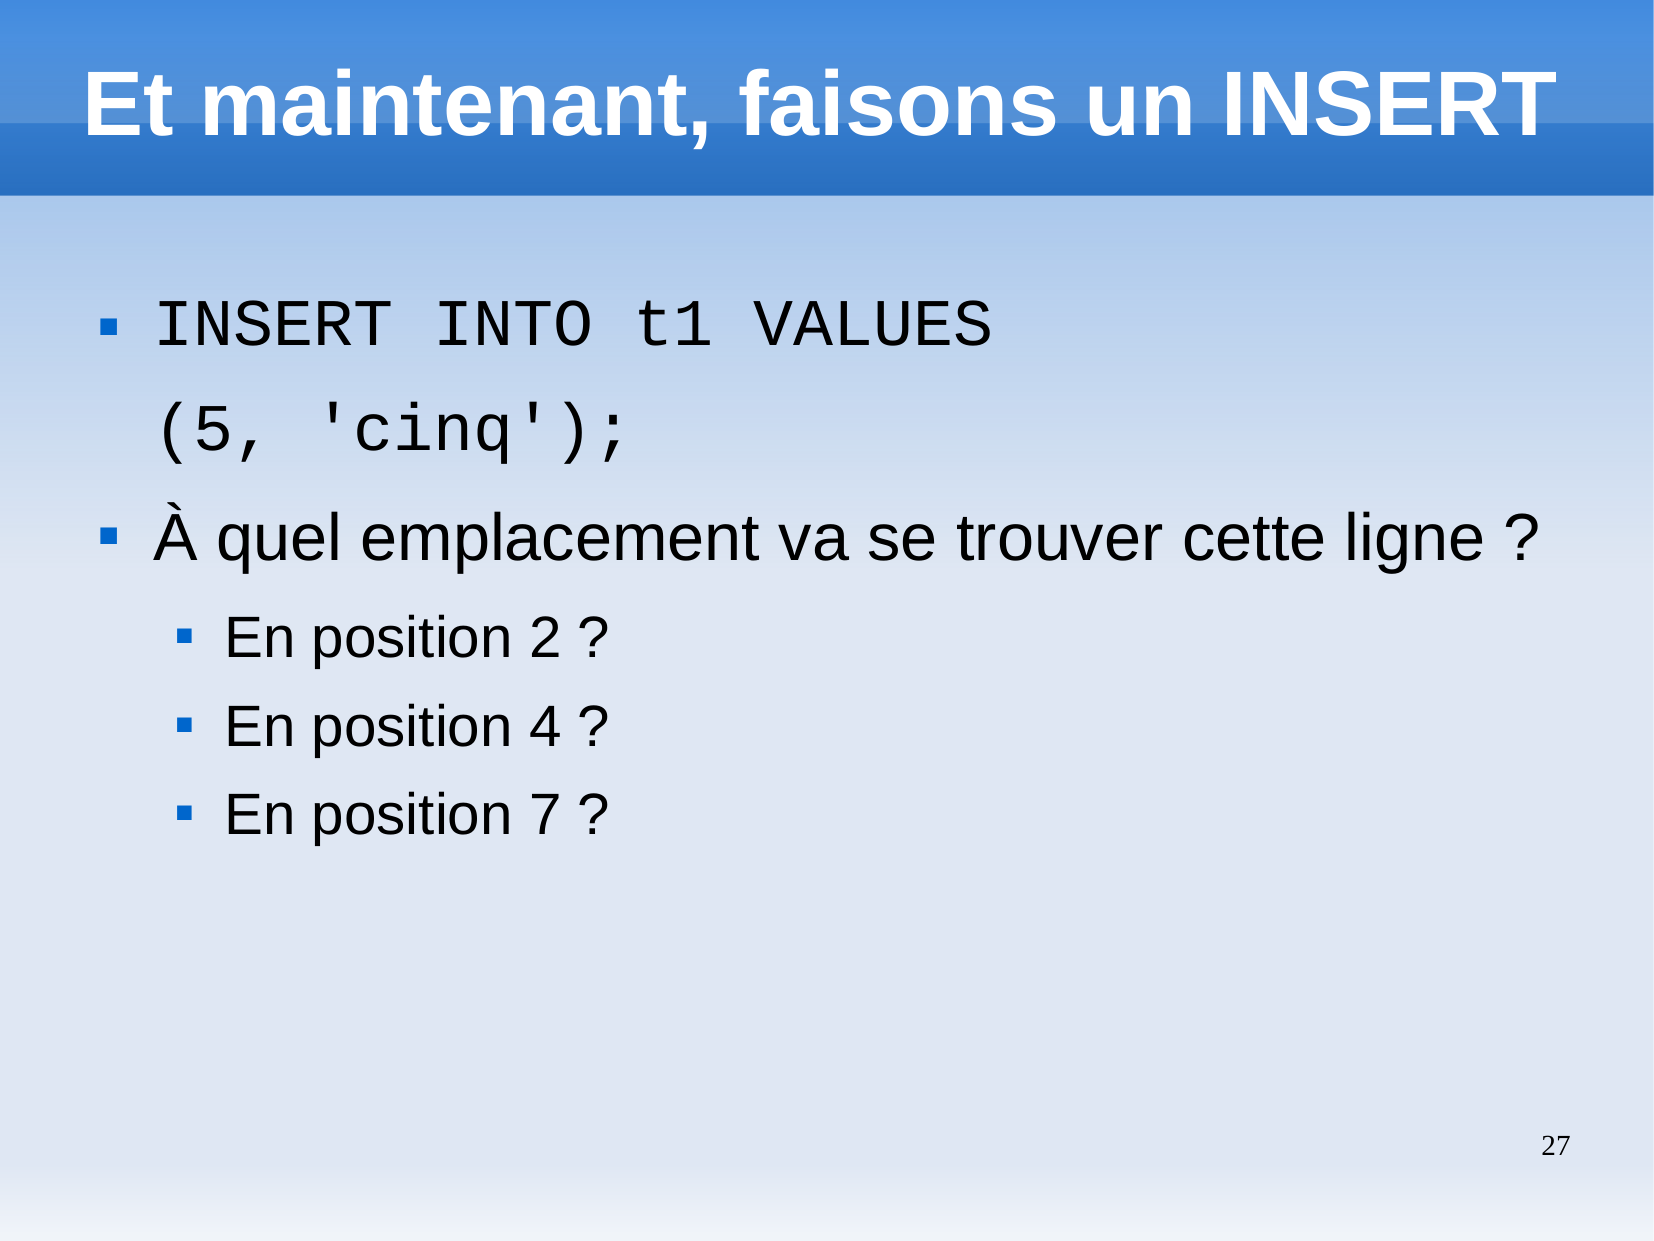

# Et maintenant, faisons un INSERT
INSERT INTO t1 VALUES
(5, 'cinq');
À quel emplacement va se trouver cette ligne ?
En position 2 ?
En position 4 ?
En position 7 ?
27